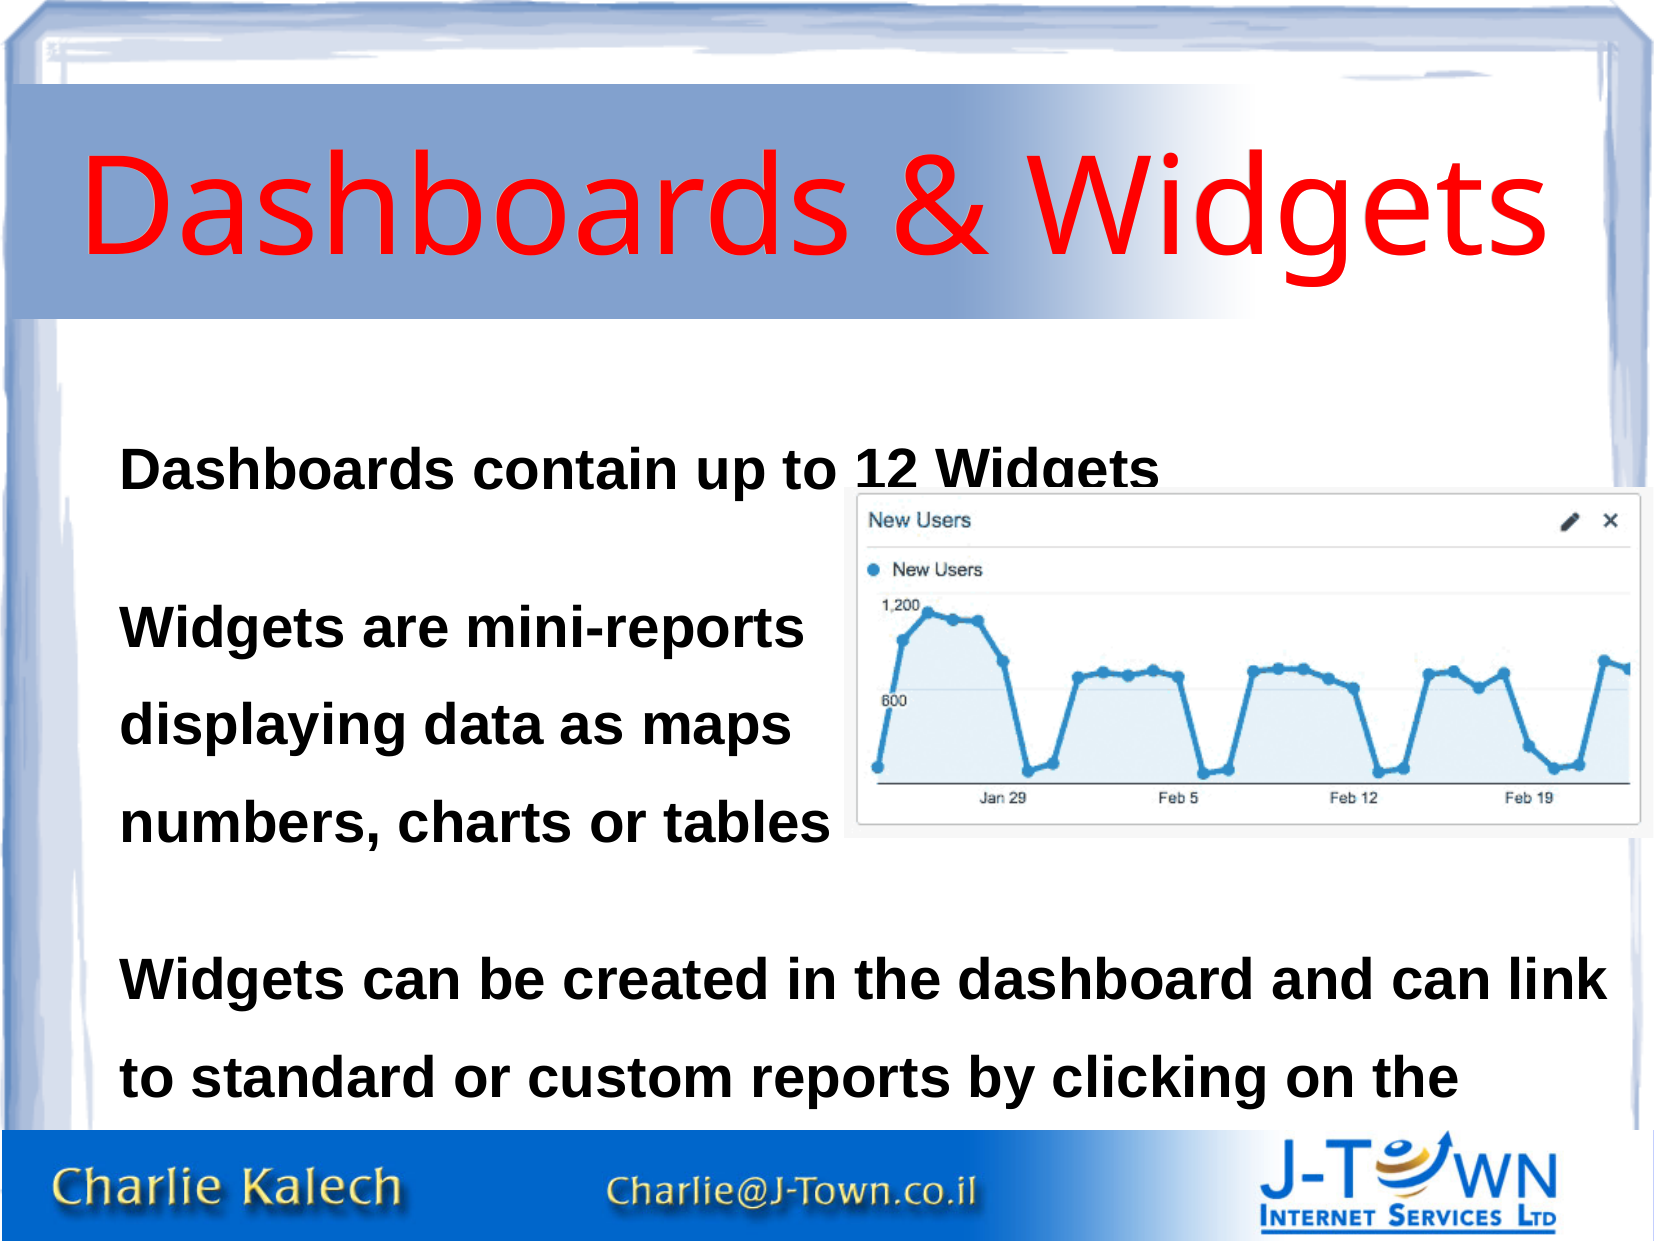

Dashboards & Widgets
Dashboards contain up to 12 Widgets
Widgets are mini-reports
displaying data as maps
numbers, charts or tables
Widgets can be created in the dashboard and can link to standard or custom reports by clicking on the widget title